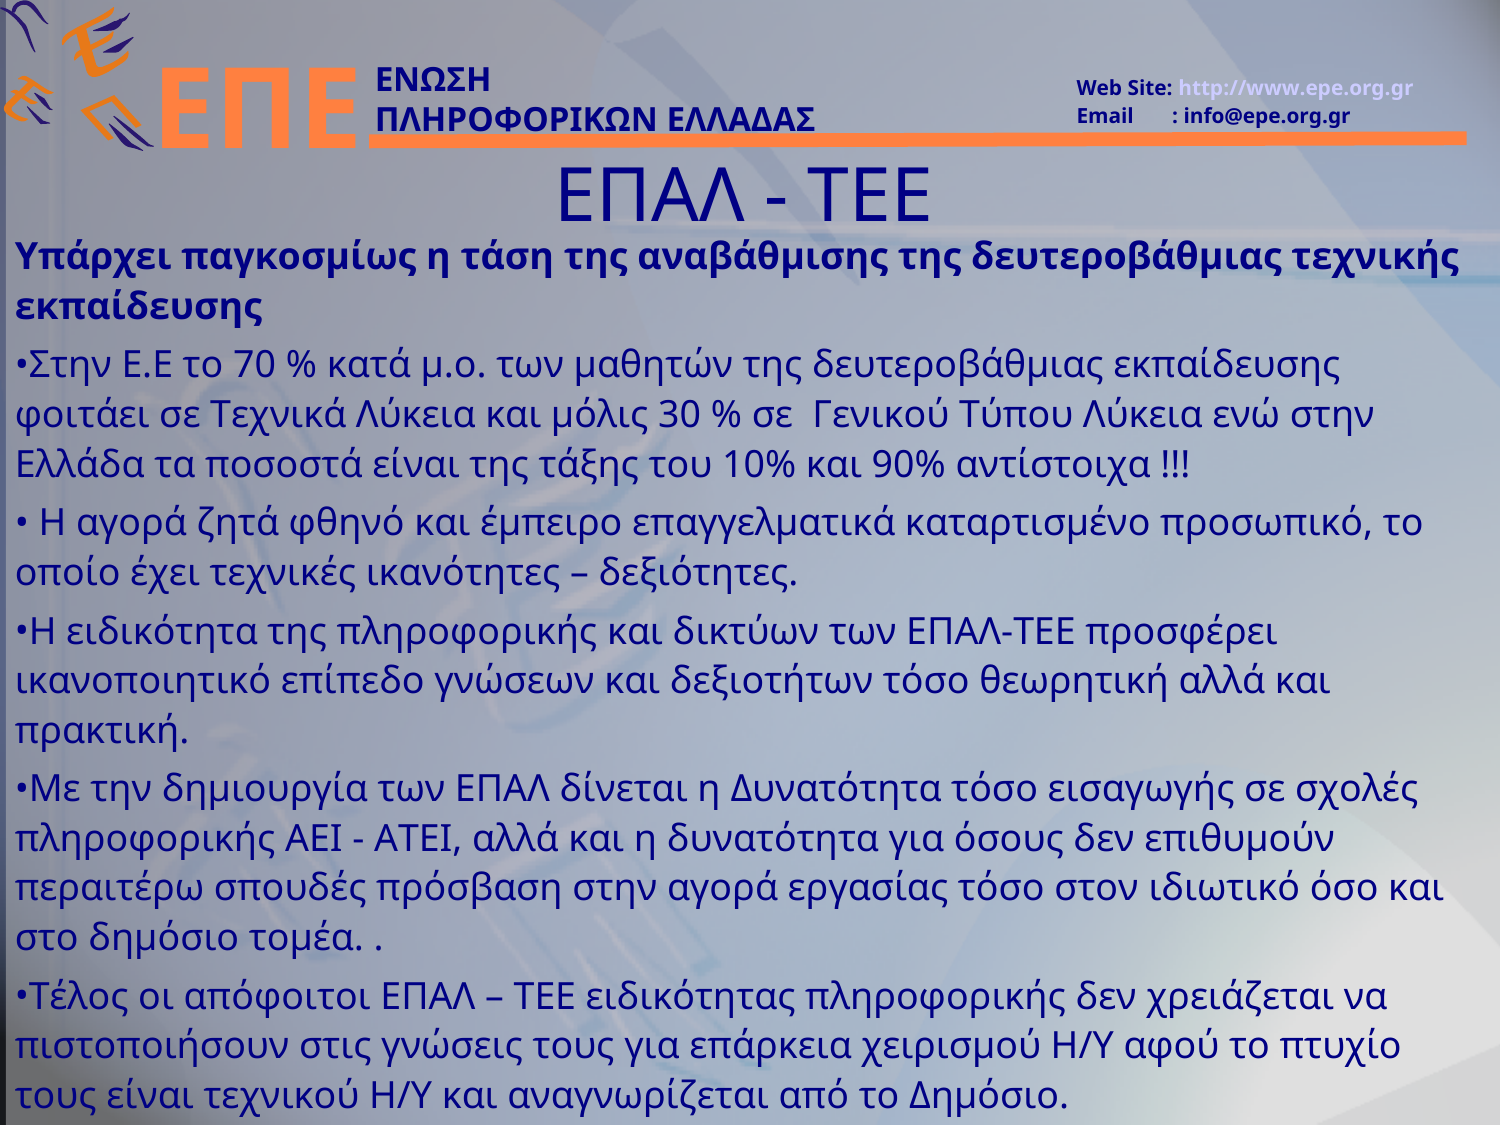

# ΕΠΑΛ - ΤΕΕ
Υπάρχει παγκοσμίως η τάση της αναβάθμισης της δευτεροβάθμιας τεχνικής εκπαίδευσης
Στην Ε.Ε το 70 % κατά μ.ο. των μαθητών της δευτεροβάθμιας εκπαίδευσης φοιτάει σε Τεχνικά Λύκεια και μόλις 30 % σε Γενικού Τύπου Λύκεια ενώ στην Ελλάδα τα ποσοστά είναι της τάξης του 10% και 90% αντίστοιχα !!!
 Η αγορά ζητά φθηνό και έμπειρο επαγγελματικά καταρτισμένο προσωπικό, το οποίο έχει τεχνικές ικανότητες – δεξιότητες.
Η ειδικότητα της πληροφορικής και δικτύων των ΕΠΑΛ-ΤΕΕ προσφέρει ικανοποιητικό επίπεδο γνώσεων και δεξιοτήτων τόσο θεωρητική αλλά και πρακτική.
Με την δημιουργία των ΕΠΑΛ δίνεται η Δυνατότητα τόσο εισαγωγής σε σχολές πληροφορικής ΑΕΙ - ΑΤΕΙ, αλλά και η δυνατότητα για όσους δεν επιθυμούν περαιτέρω σπουδές πρόσβαση στην αγορά εργασίας τόσο στον ιδιωτικό όσο και στο δημόσιο τομέα. .
Τέλος οι απόφοιτοι ΕΠΑΛ – ΤΕΕ ειδικότητας πληροφορικής δεν χρειάζεται να πιστοποιήσουν στις γνώσεις τους για επάρκεια χειρισμού Η/Υ αφού το πτυχίο τους είναι τεχνικού Η/Υ και αναγνωρίζεται από το Δημόσιο.